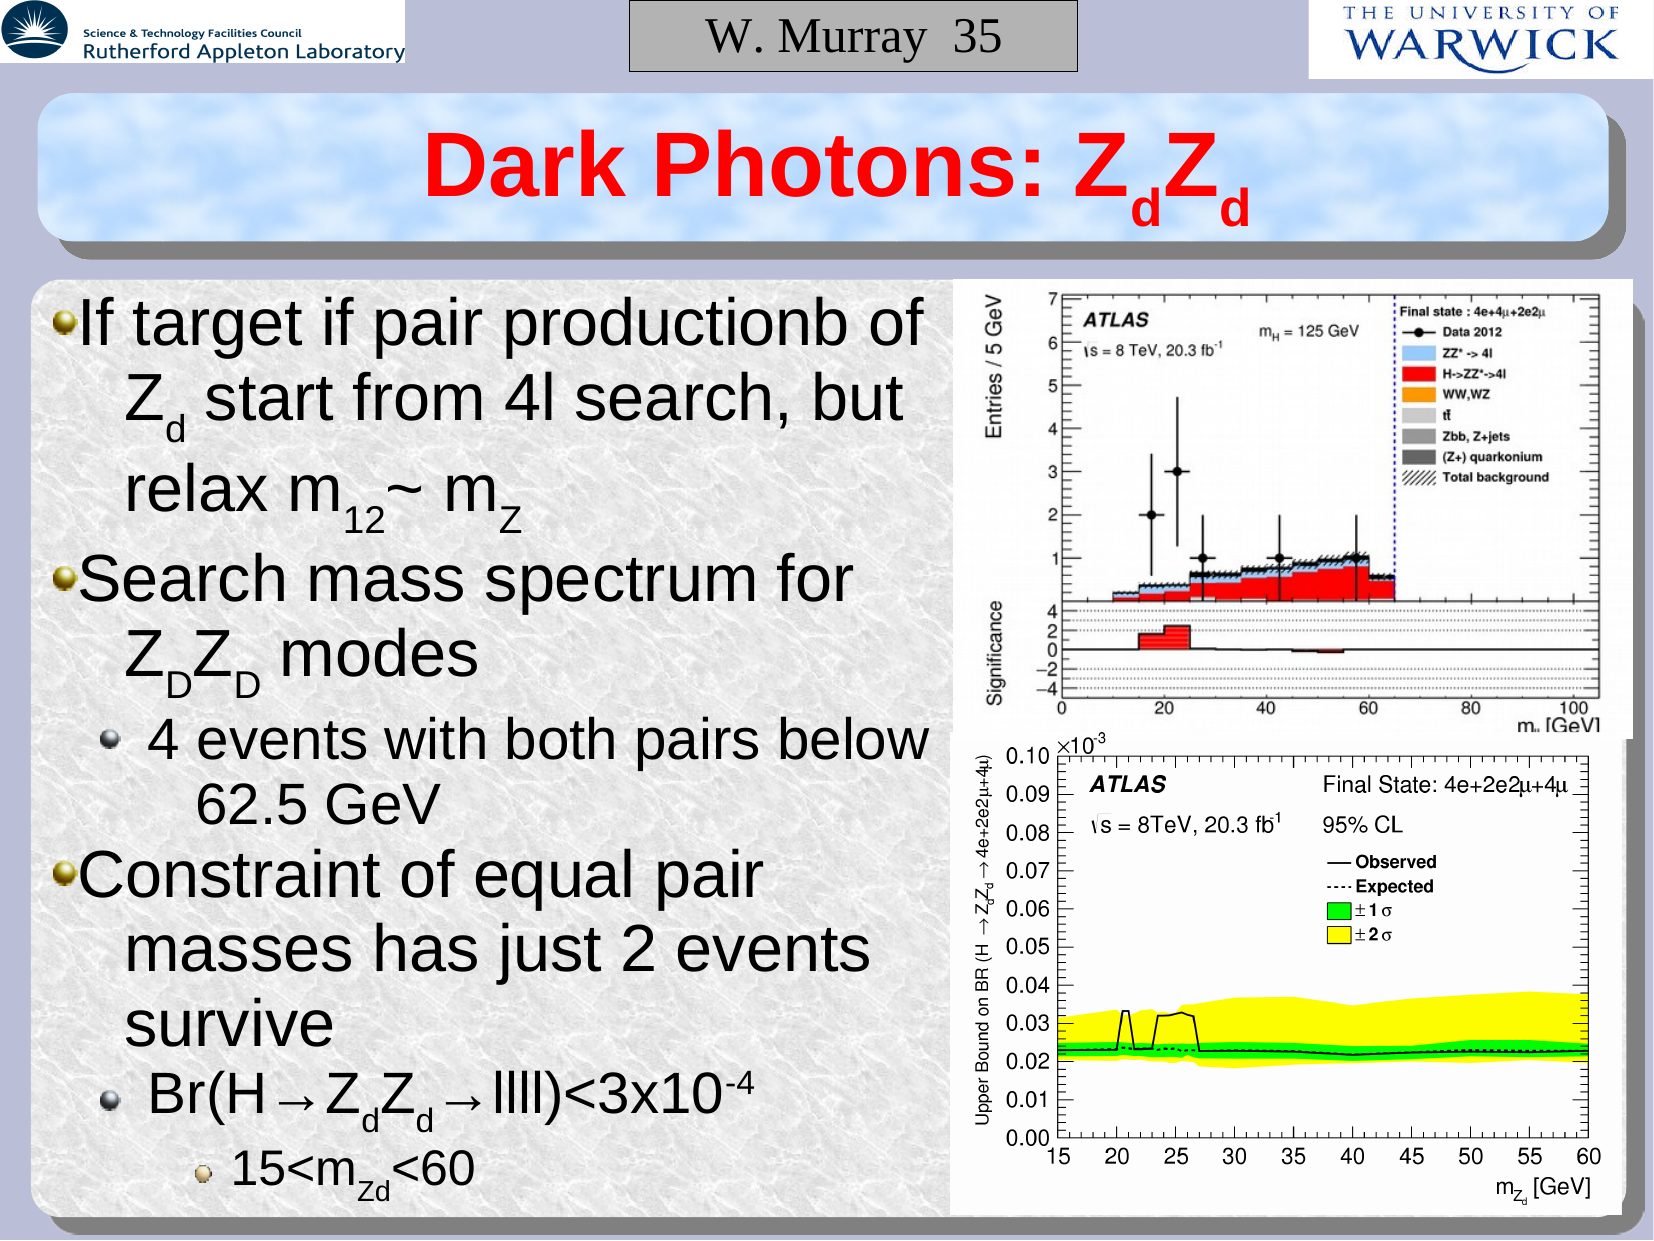

# Dark Photons: ZdZd
If target if pair productionb of Zd start from 4l search, but relax m12~ mZ
Search mass spectrum for ZDZD modes
4 events with both pairs below 62.5 GeV
Constraint of equal pair masses has just 2 events survive
Br(H→ZdZd→llll)<3x10-4
15<mZd<60